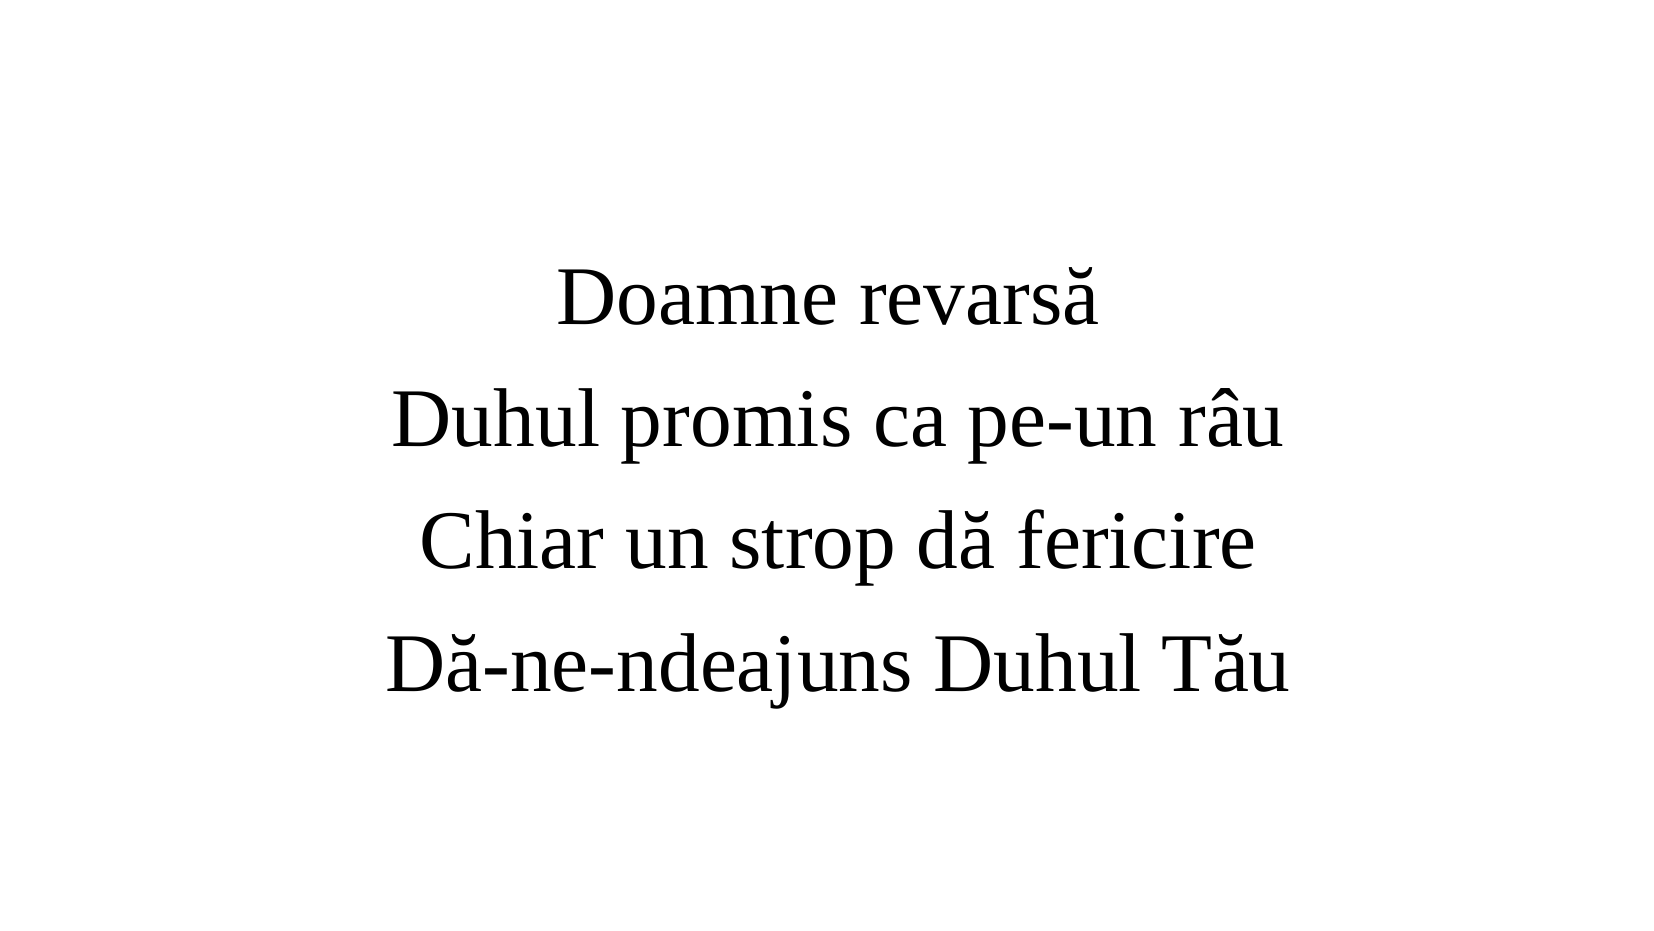

# Doamne revarsă
Duhul promis ca pe-un râu
Chiar un strop dă fericire
Dă-ne-ndeajuns Duhul Tău